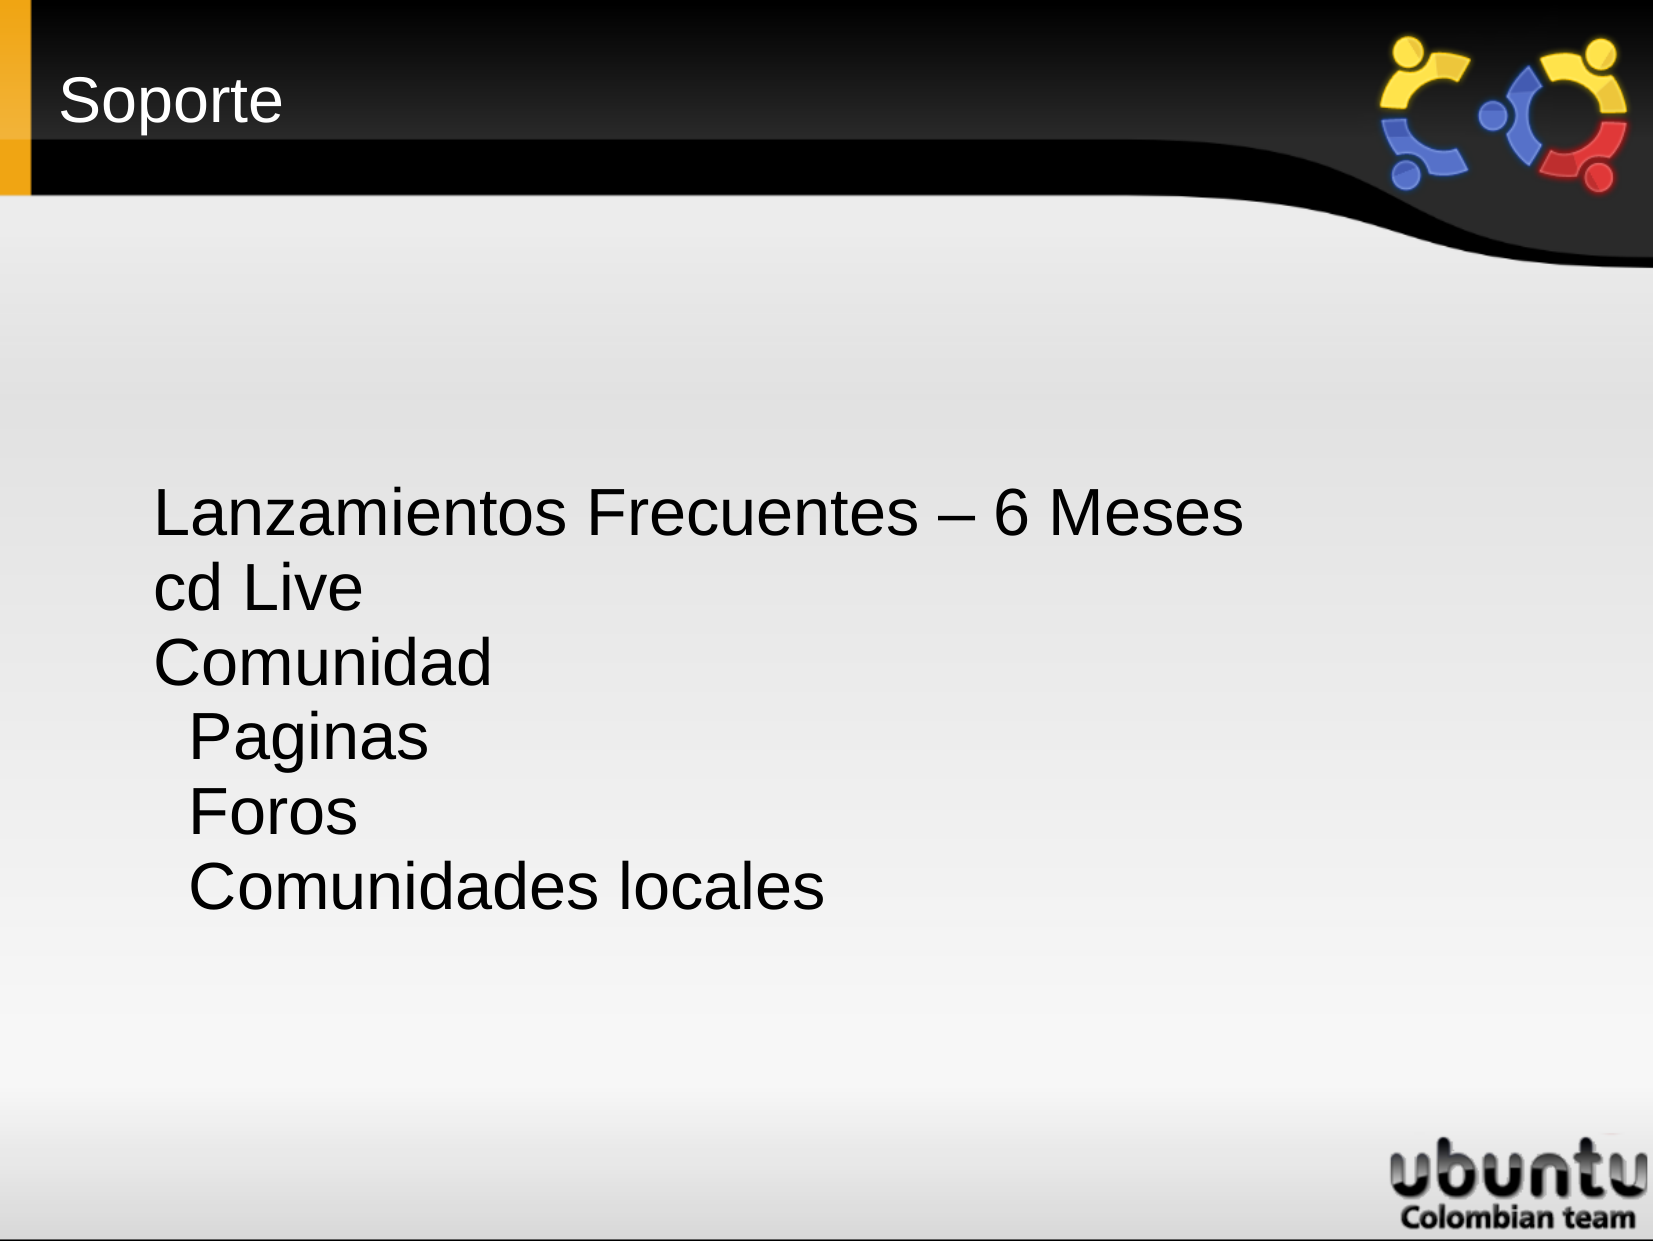

# Soporte
Lanzamientos Frecuentes – 6 Meses
cd Live
Comunidad
Paginas
Foros
Comunidades locales